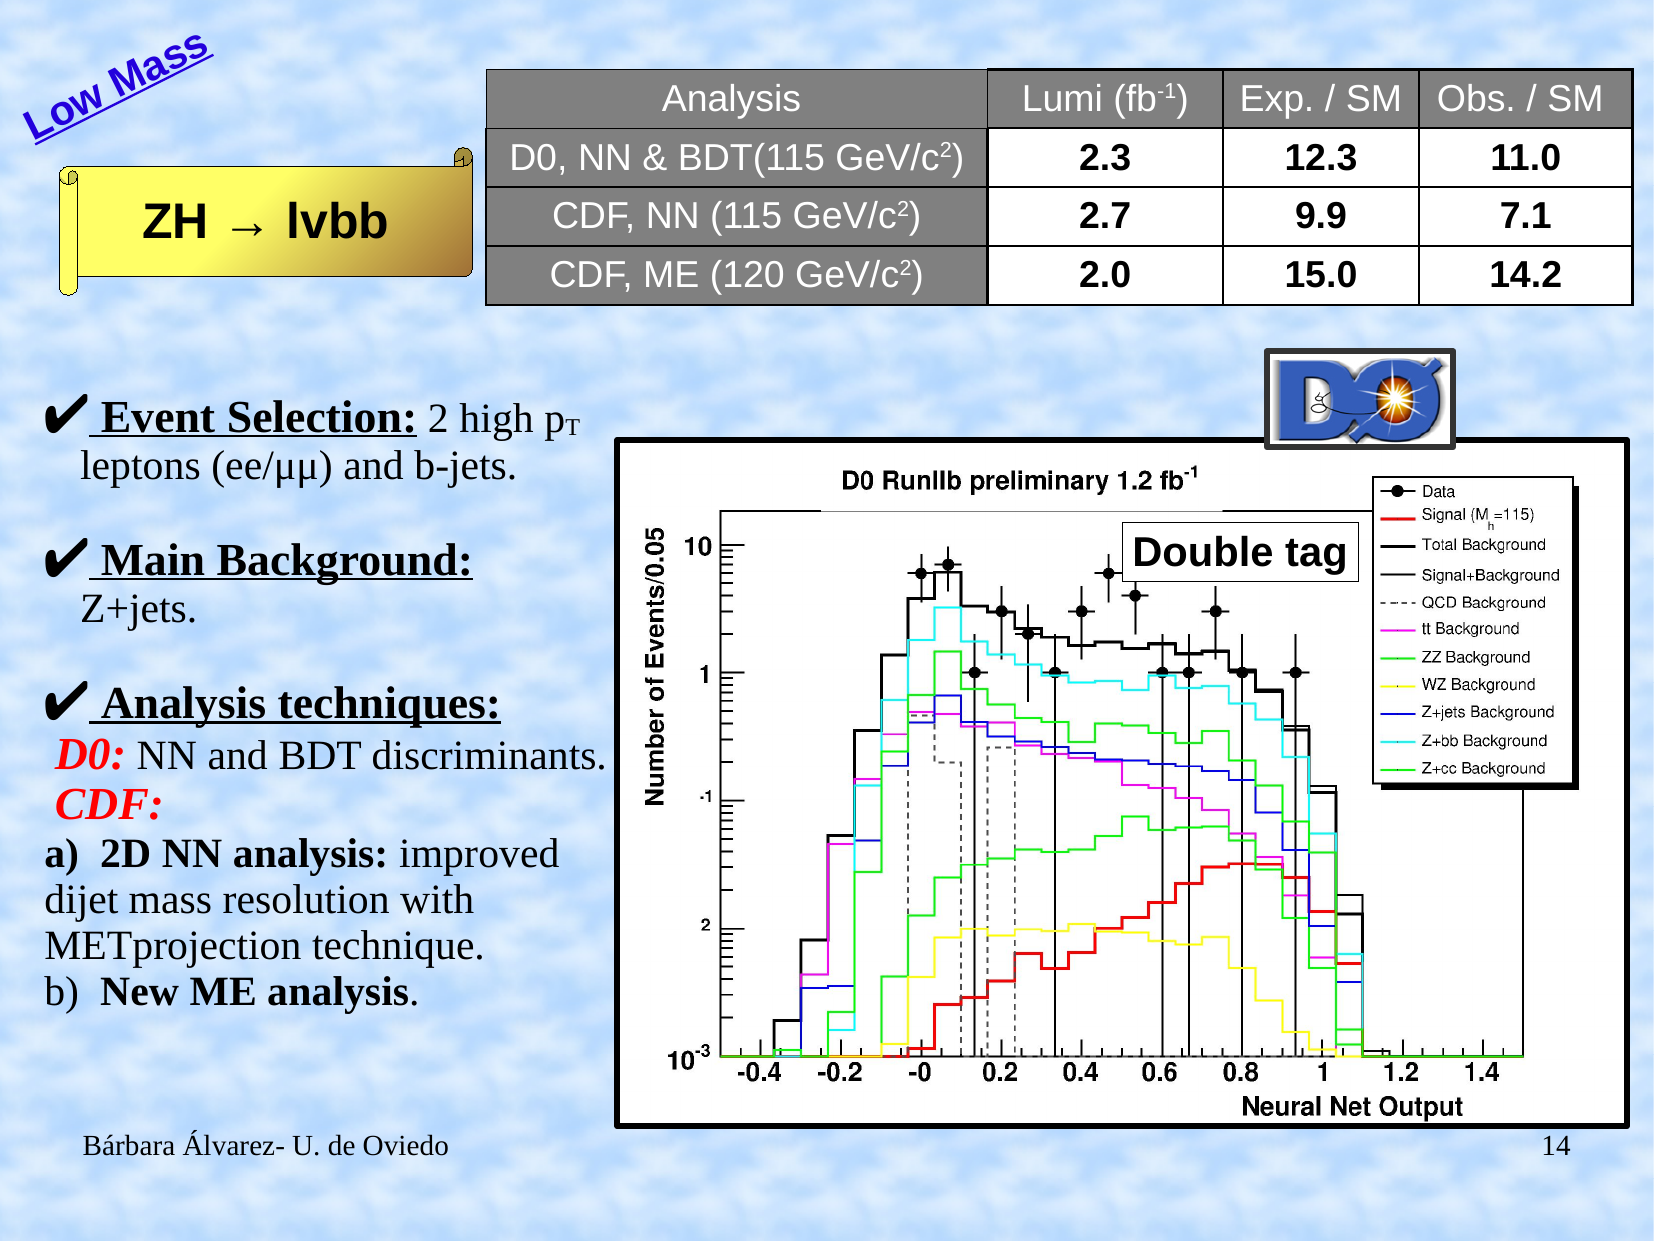

Low Mass
| Analysis | Lumi (fb-1) | Exp. / SM | Obs. / SM |
| --- | --- | --- | --- |
| D0, NN & BDT(115 GeV/c2) | 2.3 | 12.3 | 11.0 |
| CDF, NN (115 GeV/c2) | 2.7 | 9.9 | 7.1 |
| CDF, ME (120 GeV/c2) | 2.0 | 15.0 | 14.2 |
ZH → lvbb
 Event Selection: 2 high pT
 leptons (ee/μμ) and b-jets.
 Main Background:
 Z+jets.
 Analysis techniques:
 D0: NN and BDT discriminants.
 CDF:
 2D NN analysis: improved dijet mass resolution with METprojection technique.
 New ME analysis.
Double tag
Bárbara Álvarez- U. de Oviedo
14